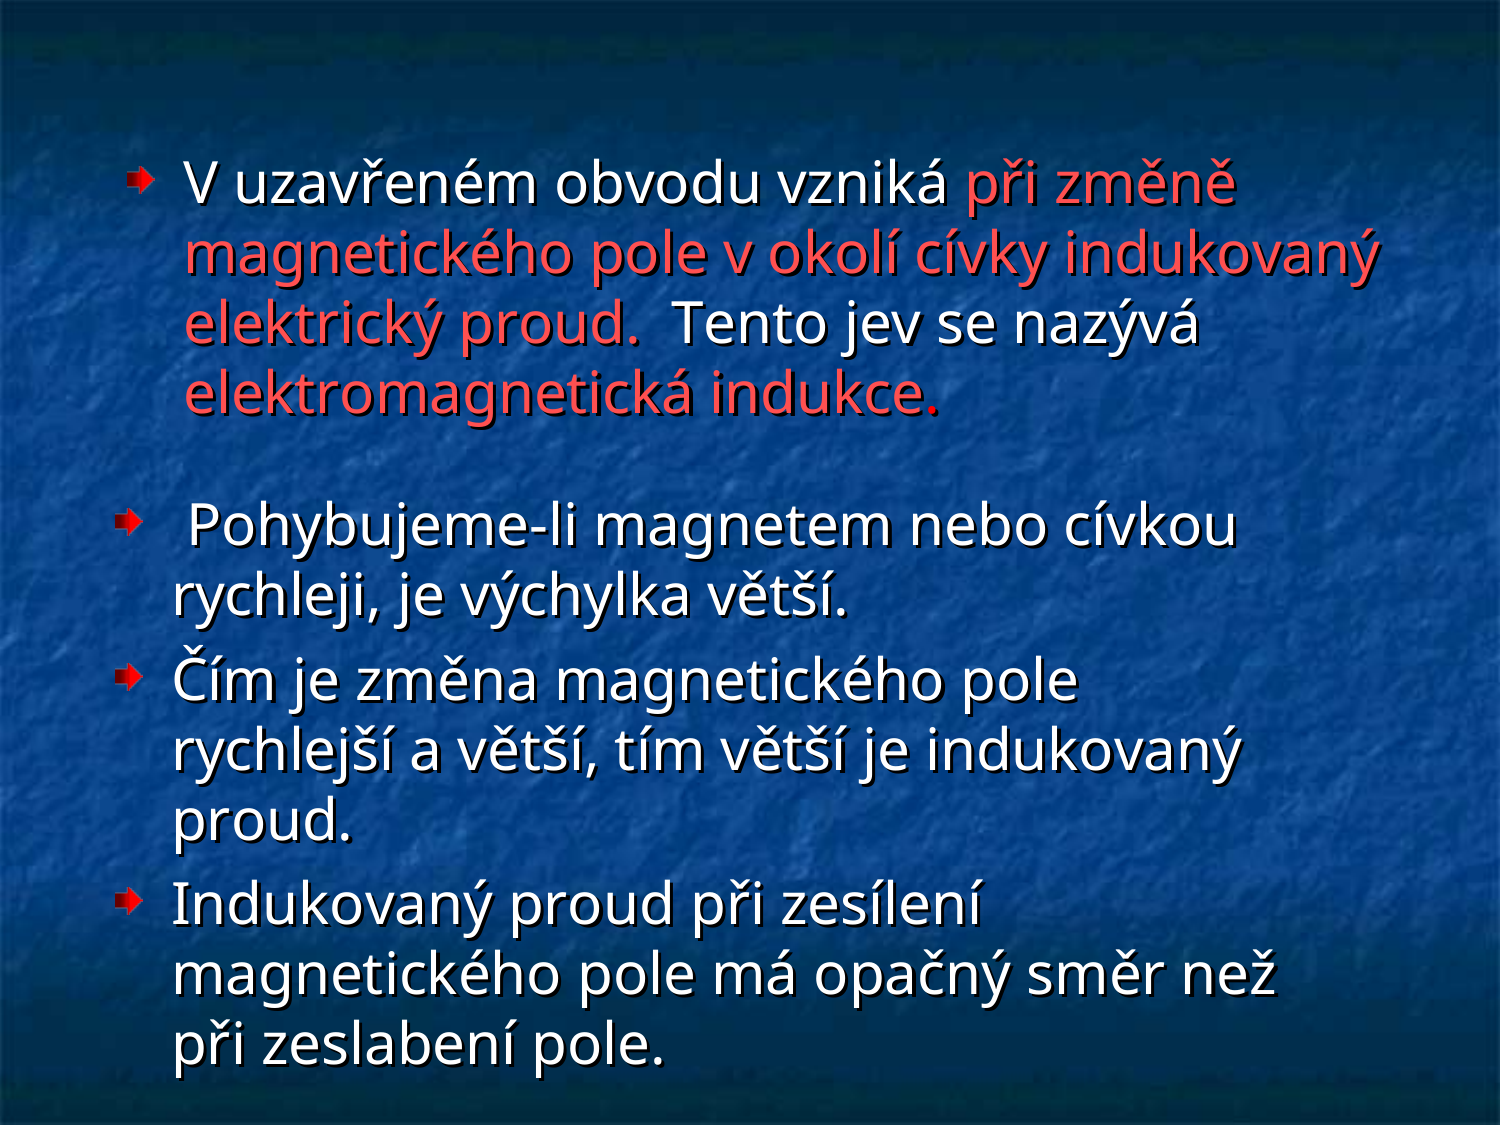

# V uzavřeném obvodu vzniká při změně magnetického pole v okolí cívky indukovaný elektrický proud. Tento jev se nazývá elektromagnetická indukce.
 Pohybujeme-li magnetem nebo cívkou rychleji, je výchylka větší.
Čím je změna magnetického pole rychlejší a větší, tím větší je indukovaný proud.
Indukovaný proud při zesílení magnetického pole má opačný směr než při zeslabení pole.